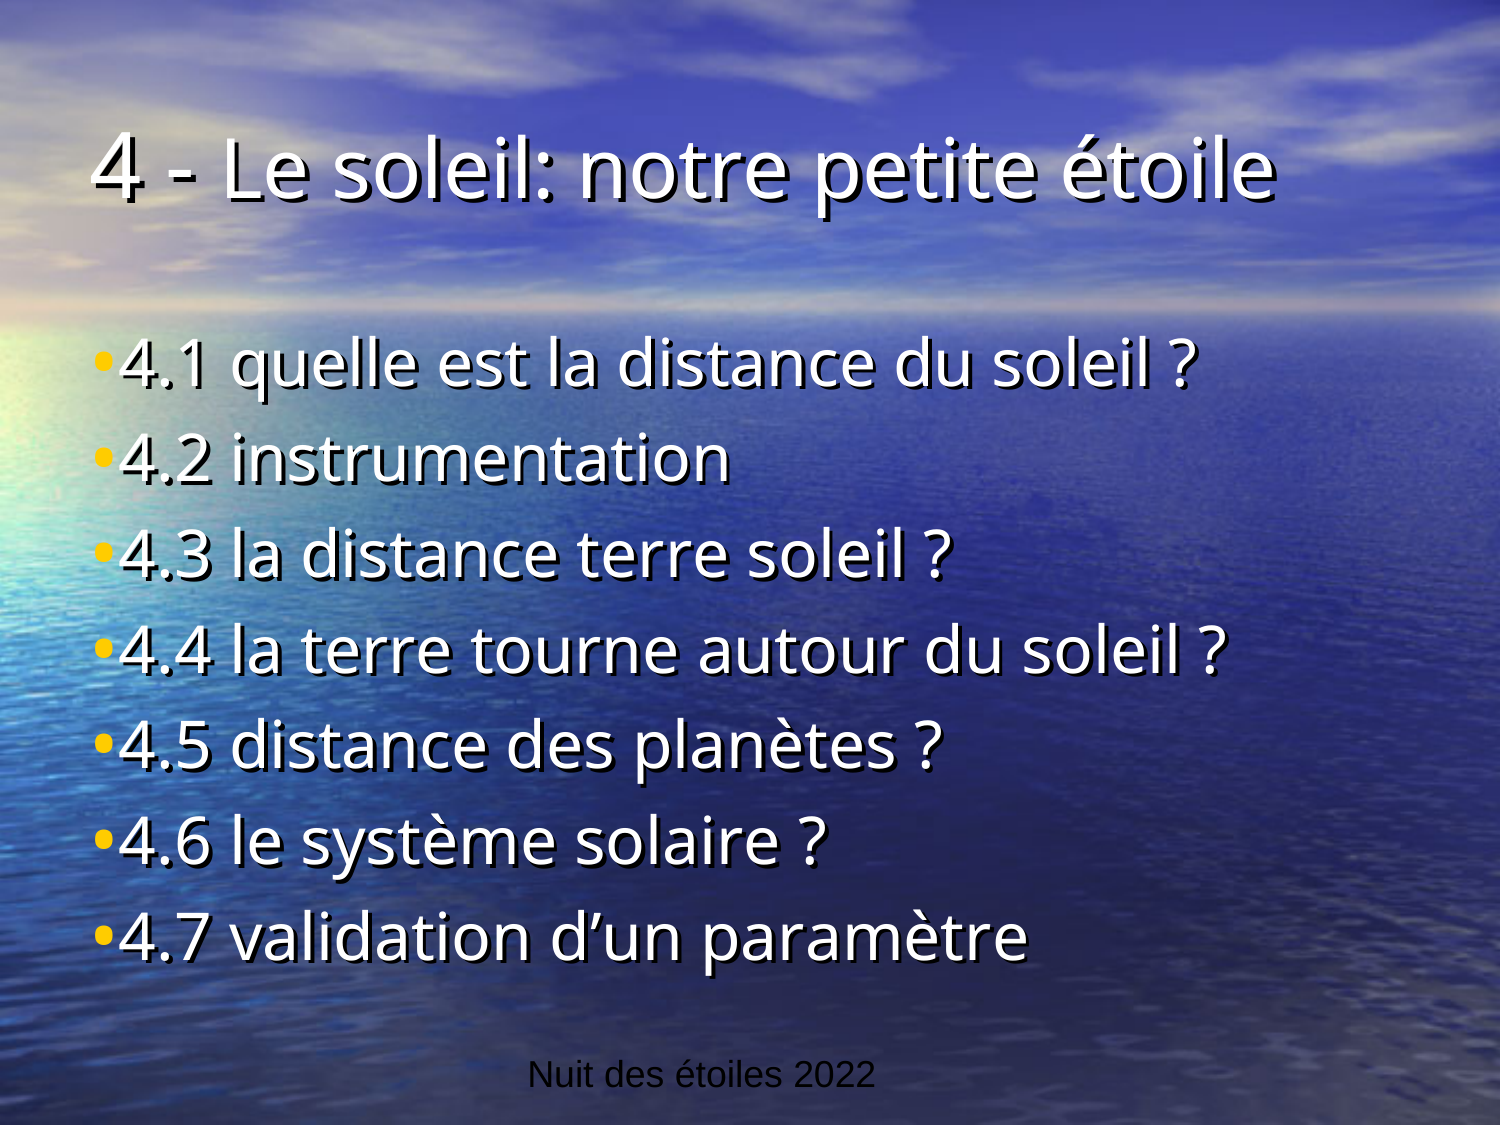

# 4 - Le soleil: notre petite étoile
4.1 quelle est la distance du soleil ?
4.2 instrumentation
4.3 la distance terre soleil ?
4.4 la terre tourne autour du soleil ?
4.5 distance des planètes ?
4.6 le système solaire ?
4.7 validation d’un paramètre
Nuit des étoiles 2022